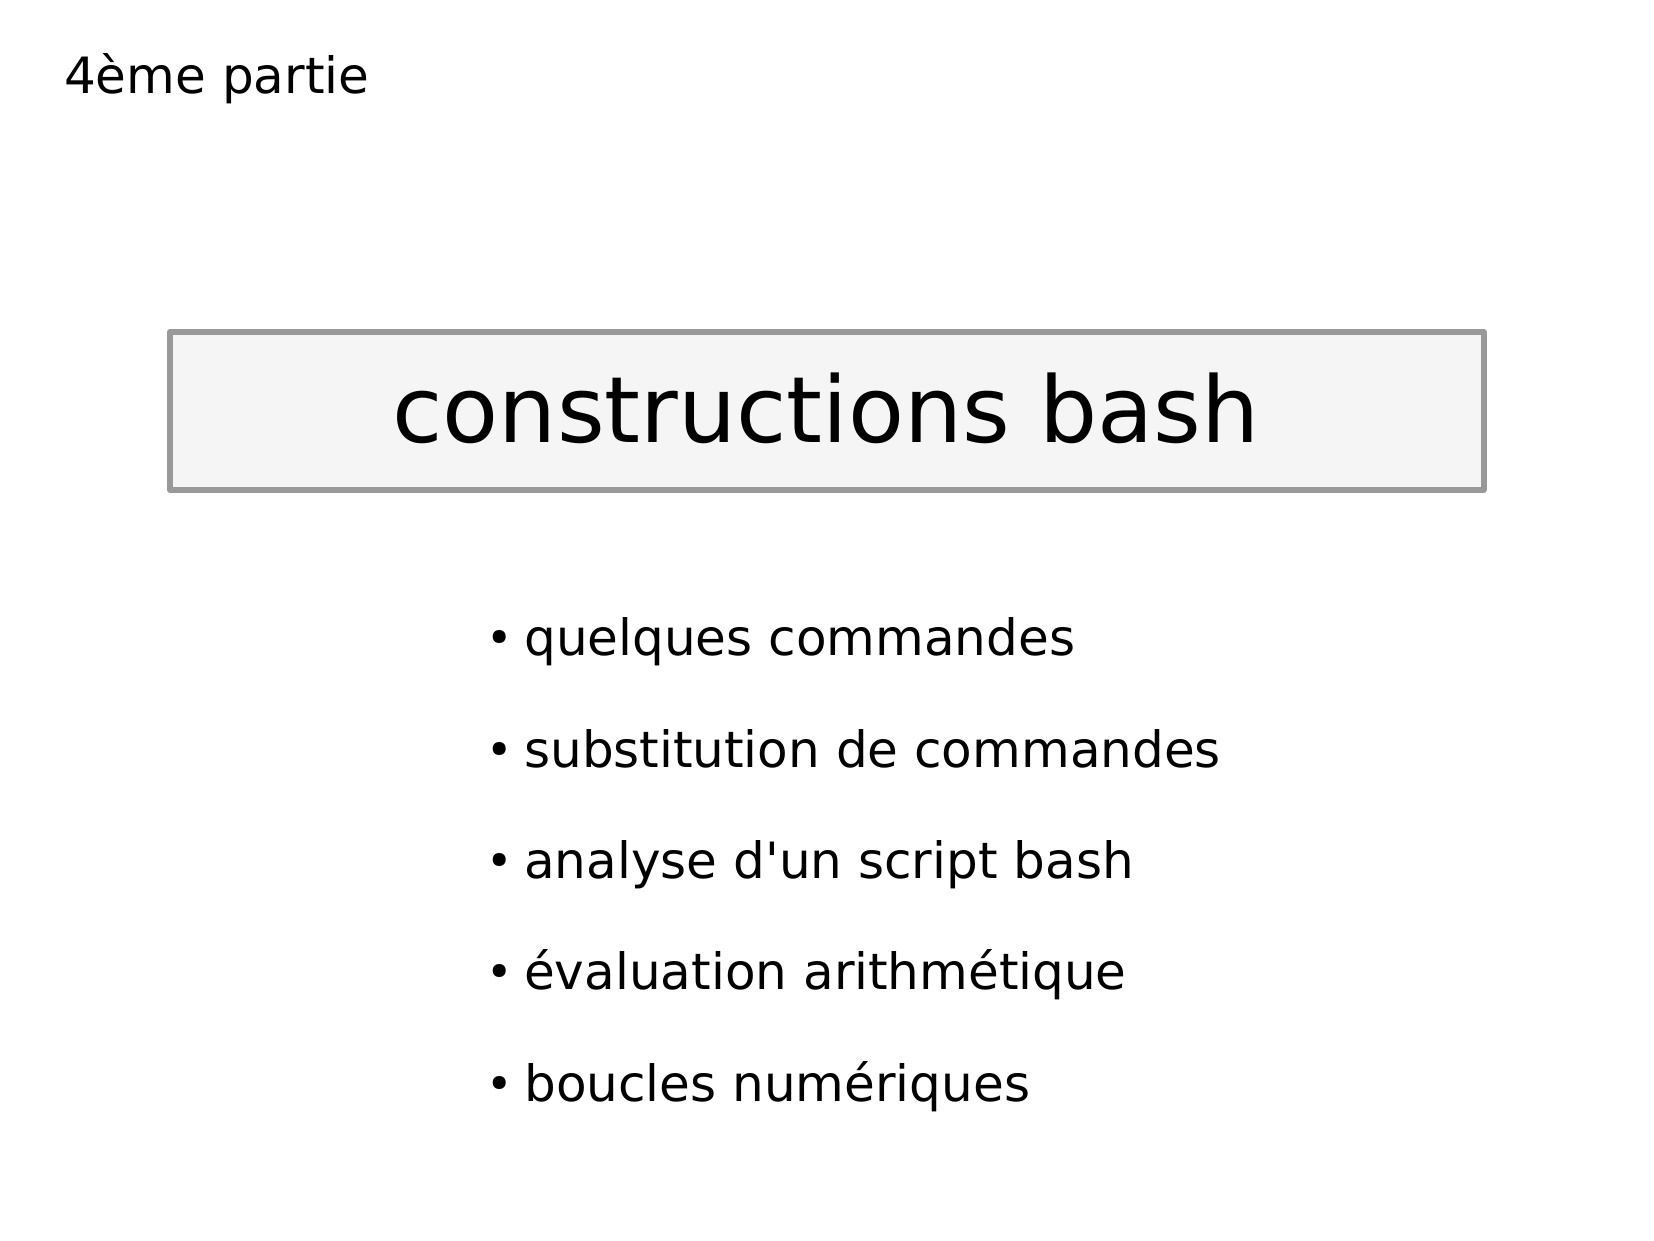

4ème partie
# constructions bash
 quelques commandes
 substitution de commandes
 analyse d'un script bash
 évaluation arithmétique
 boucles numériques